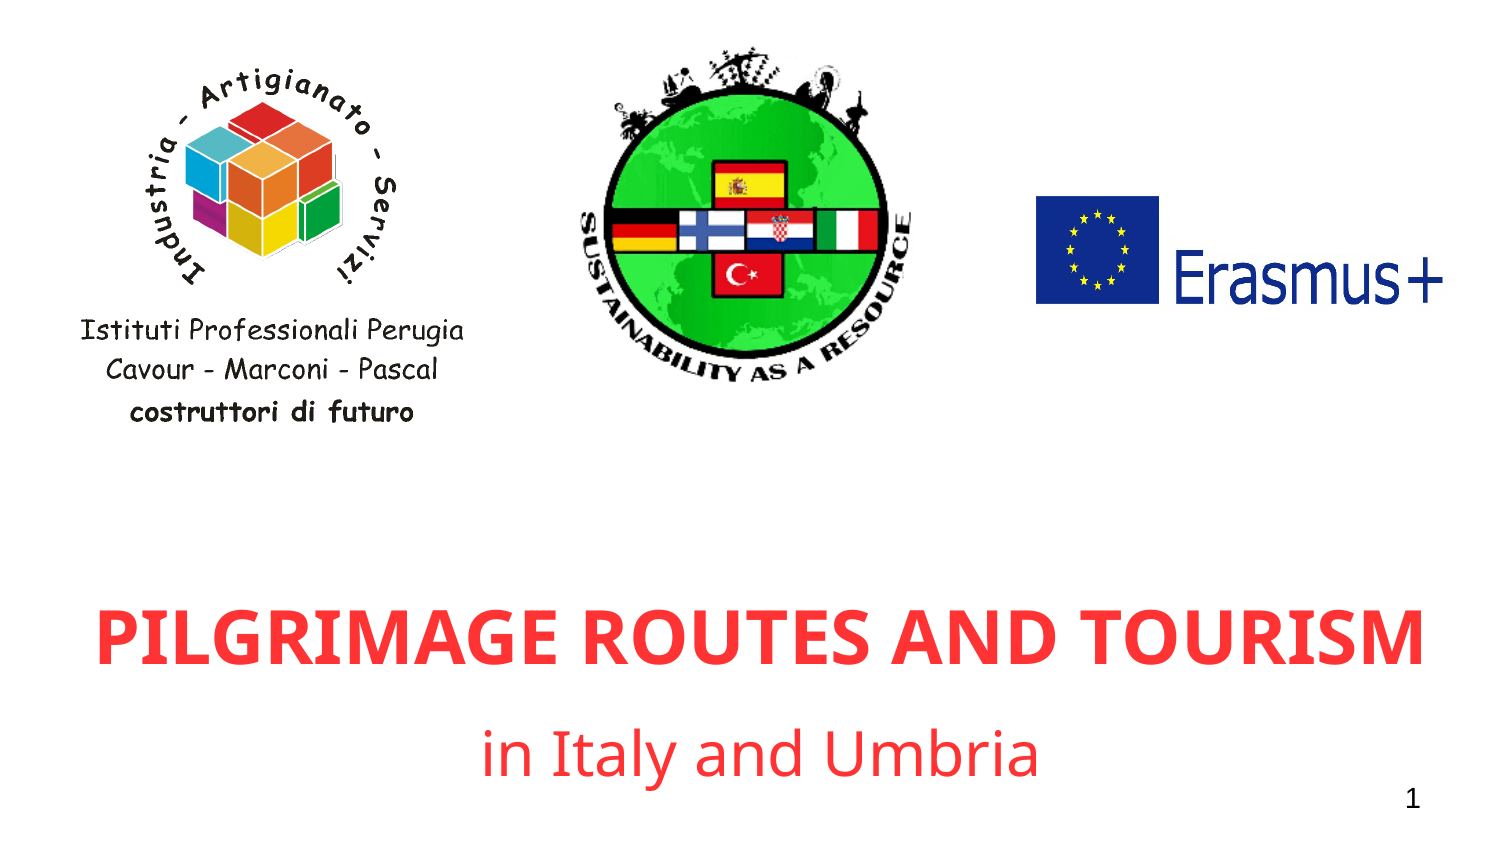

# PILGRIMAGE ROUTES AND TOURISM in Italy and Umbria